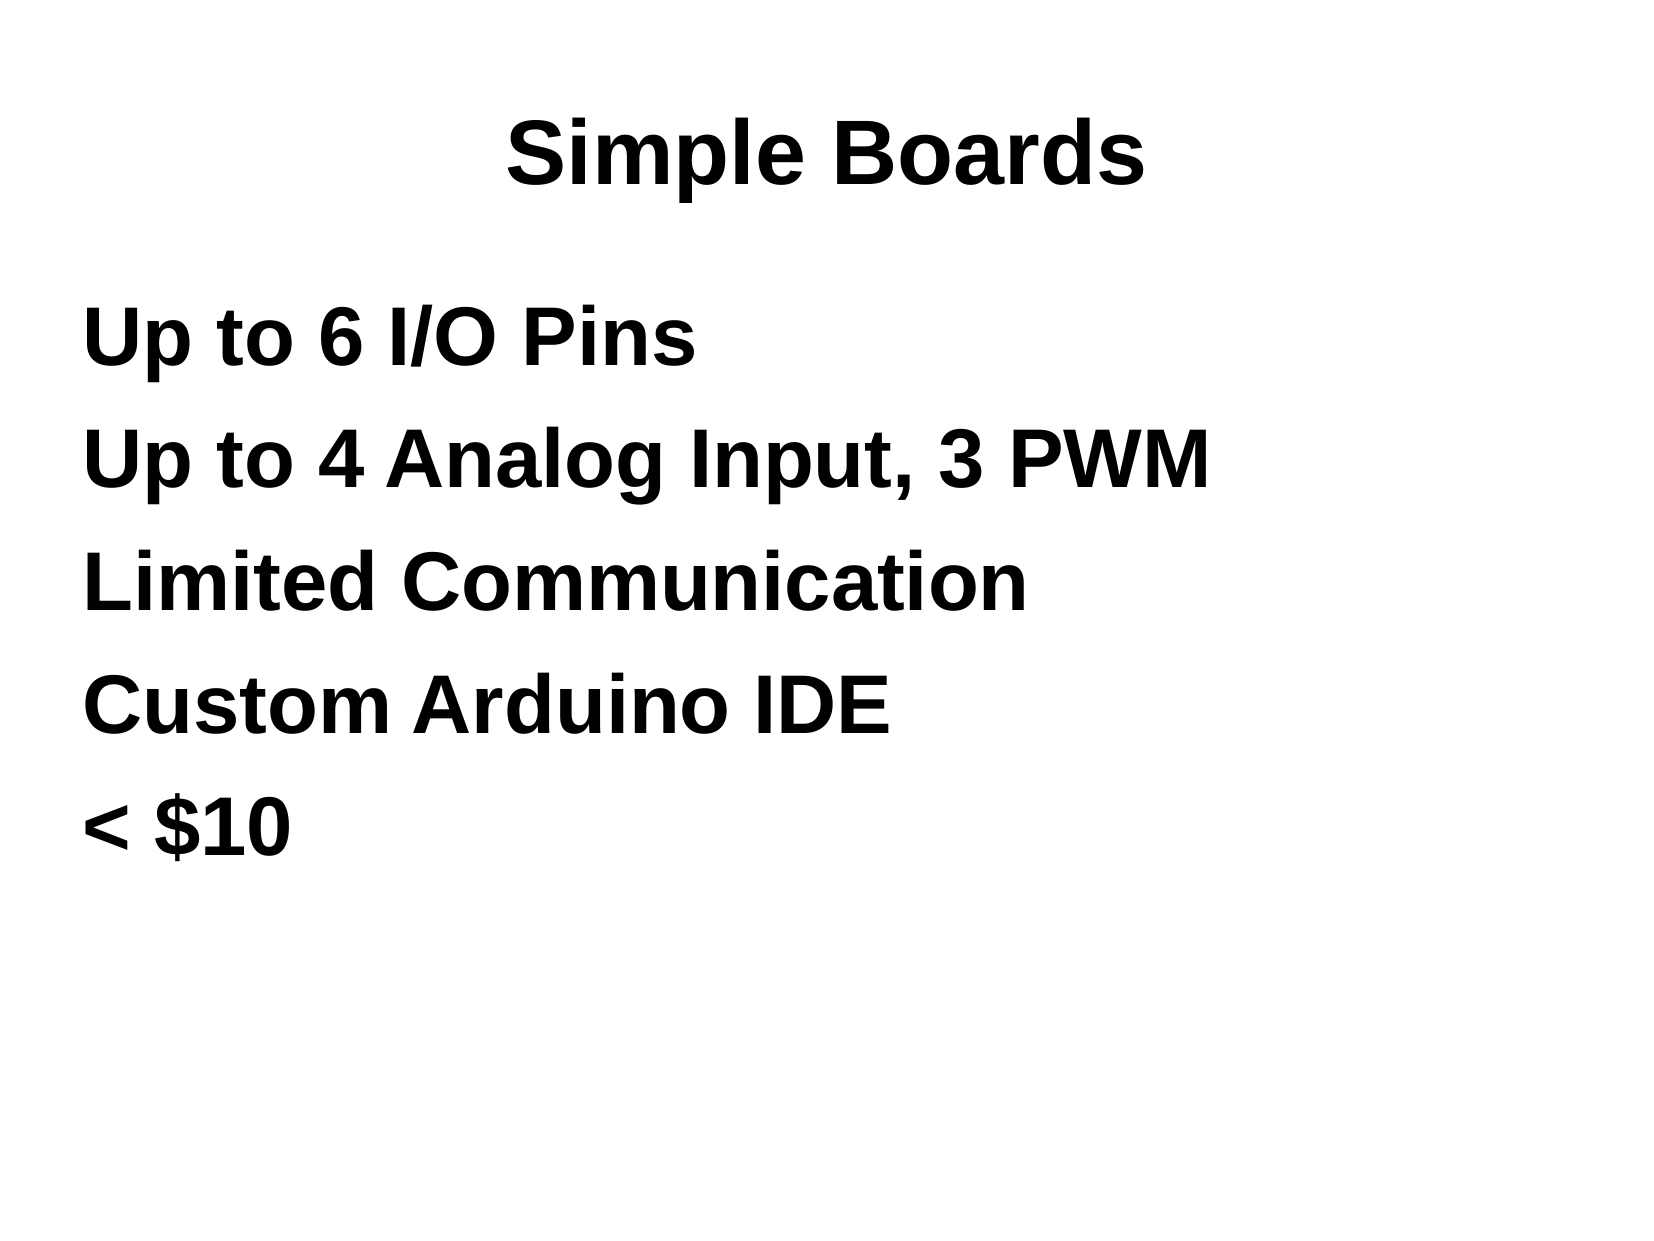

# Simple Boards
Up to 6 I/O Pins
Up to 4 Analog Input, 3 PWM
Limited Communication
Custom Arduino IDE
< $10